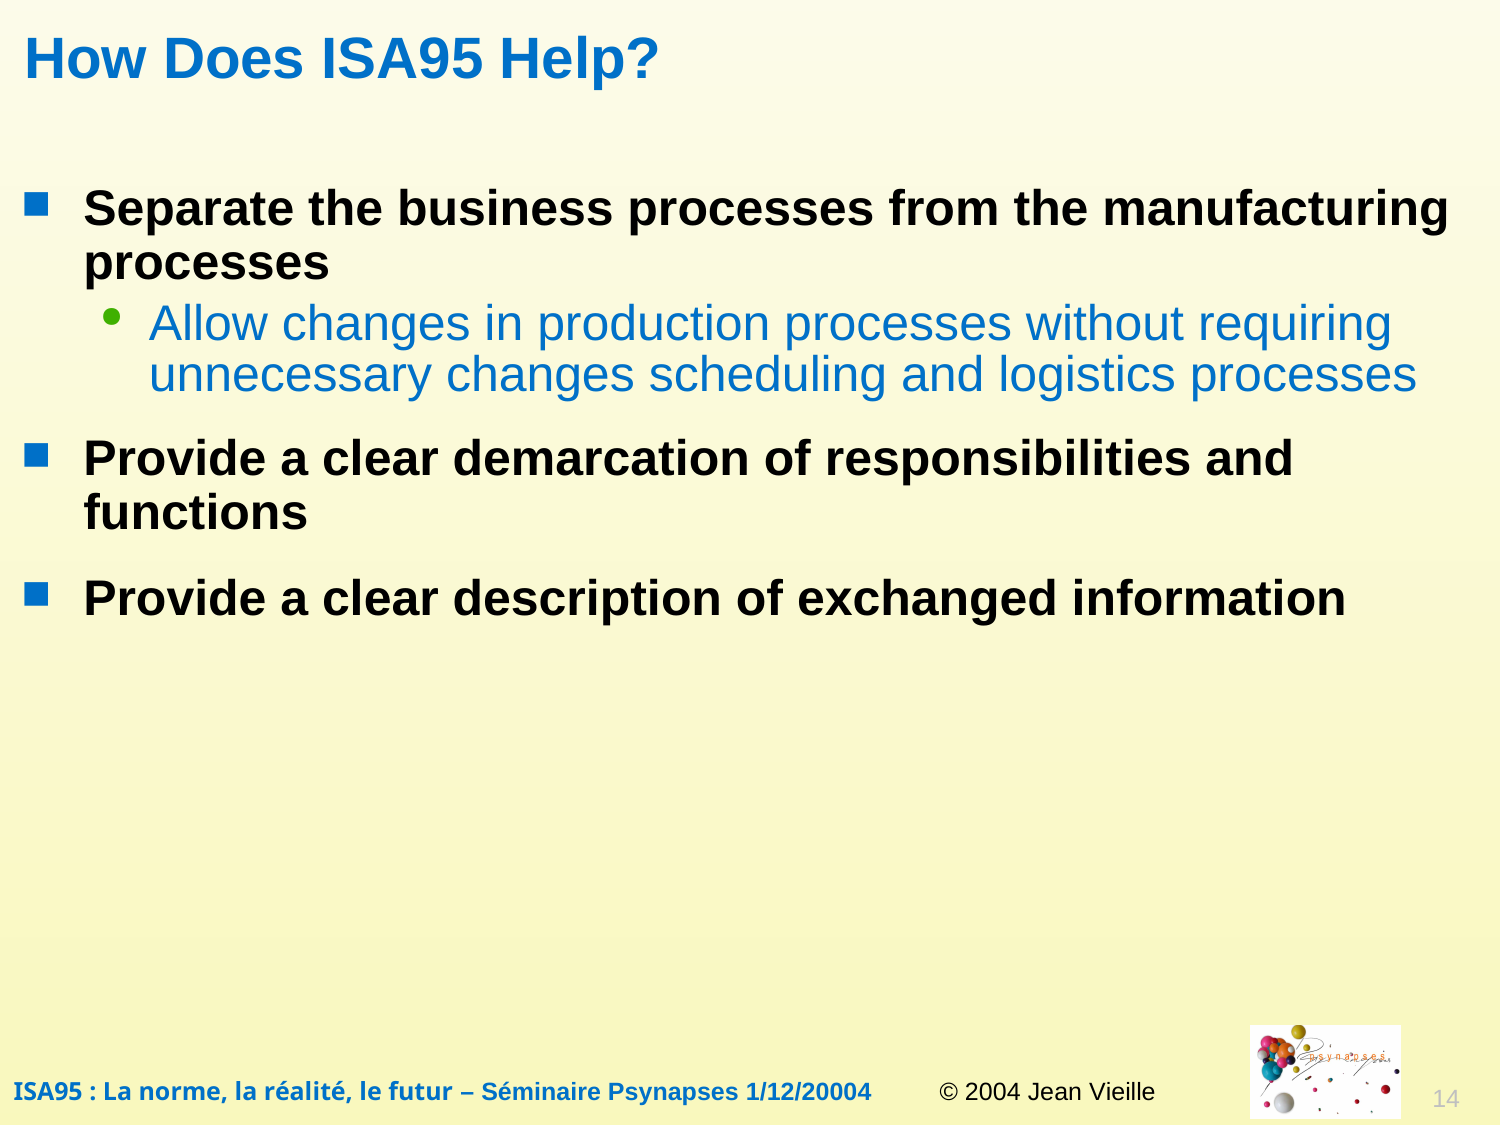

# How Does ISA95 Help?
Separate the business processes from the manufacturing processes
Allow changes in production processes without requiring unnecessary changes scheduling and logistics processes
Provide a clear demarcation of responsibilities and functions
Provide a clear description of exchanged information